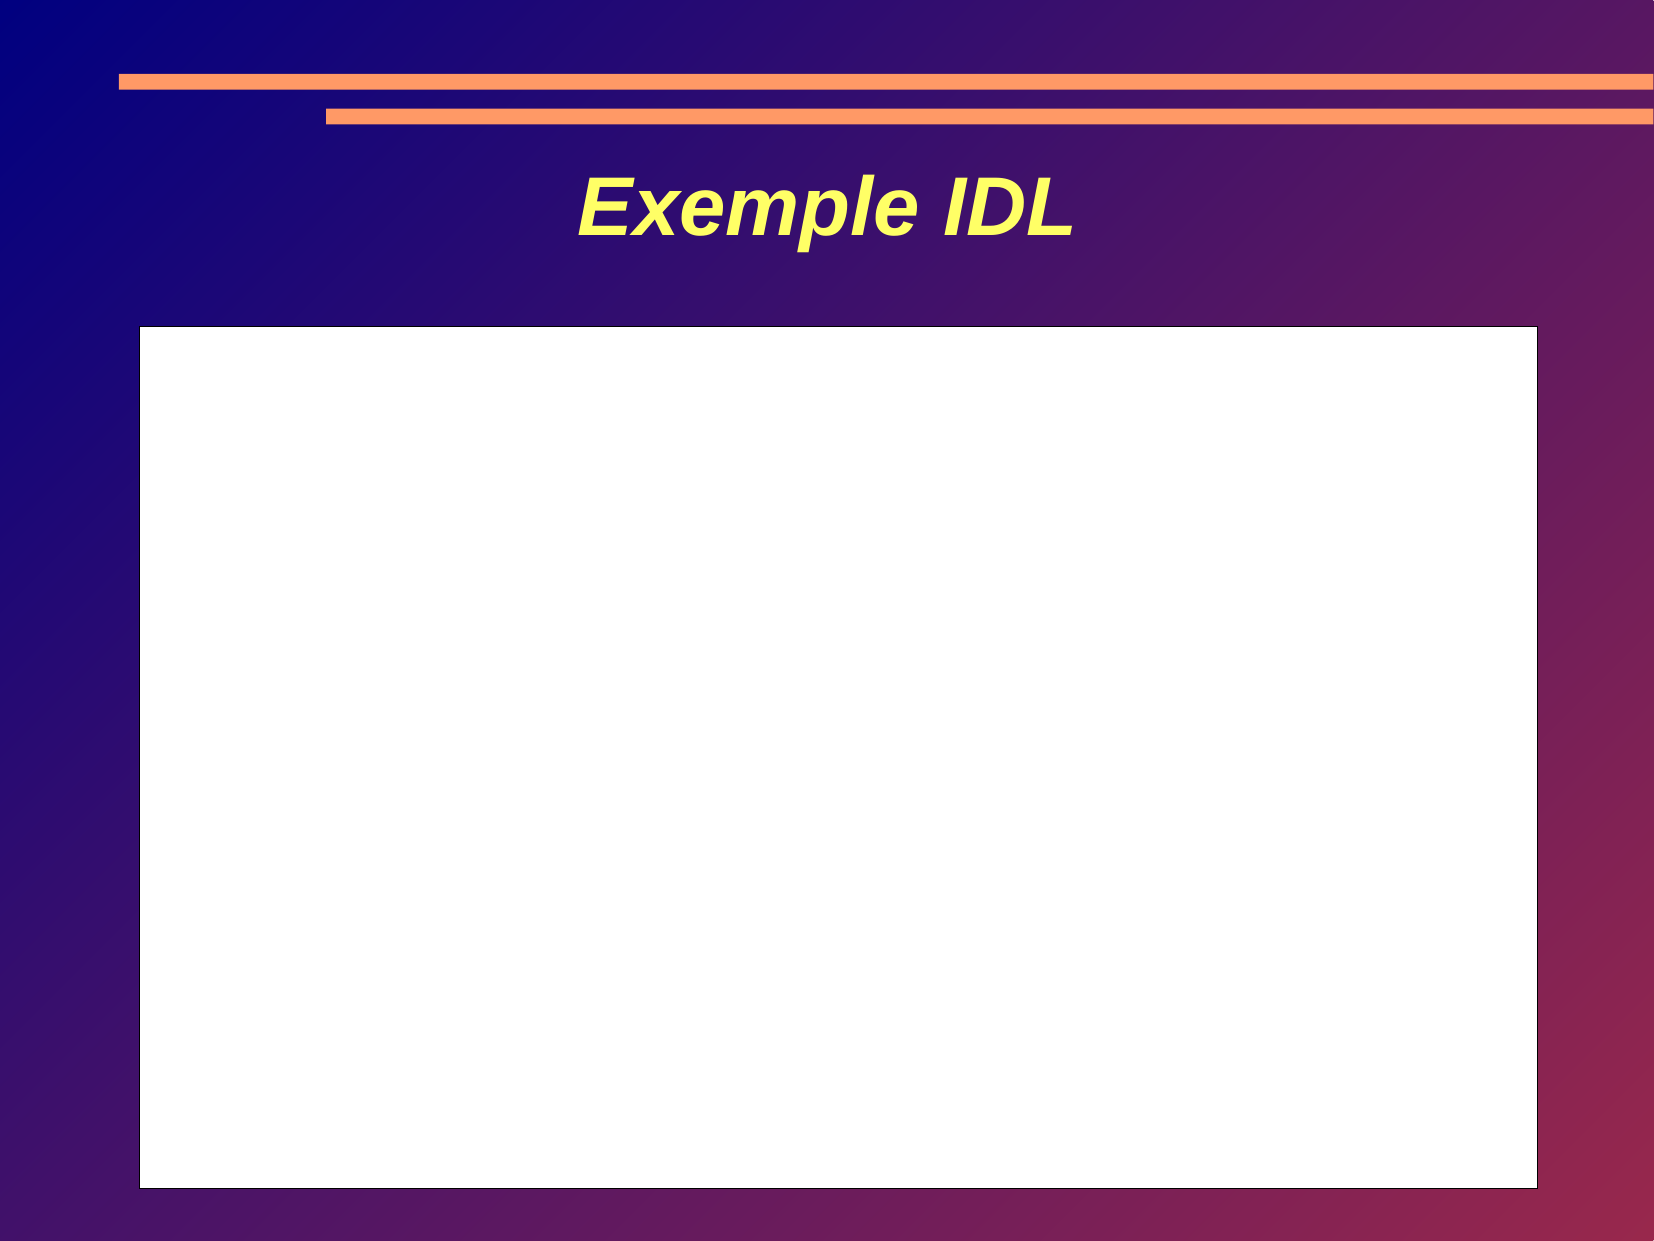

# Exemple IDL
// Interface :
interface ICalc : IDispatch{
	[id(1), helpstring("method Add")]
		HRESULT Add([in] LONG Operand1, [in] LONG Operand2,
			[out,retval] LONG* Result);
	[propget, id(2), helpstring("property Operand1")]
		HRESULT Operand1([out, retval] LONG* pVal);
	[propput, id(2), helpstring("property Operand1")]
		HRESULT Operand1([in] LONG newVal);
};
// Bibliothèque de types :
coclass Calc
{
	[default] interface ICalc;
	[default, source] dispinterface _ICalcEvents;
};